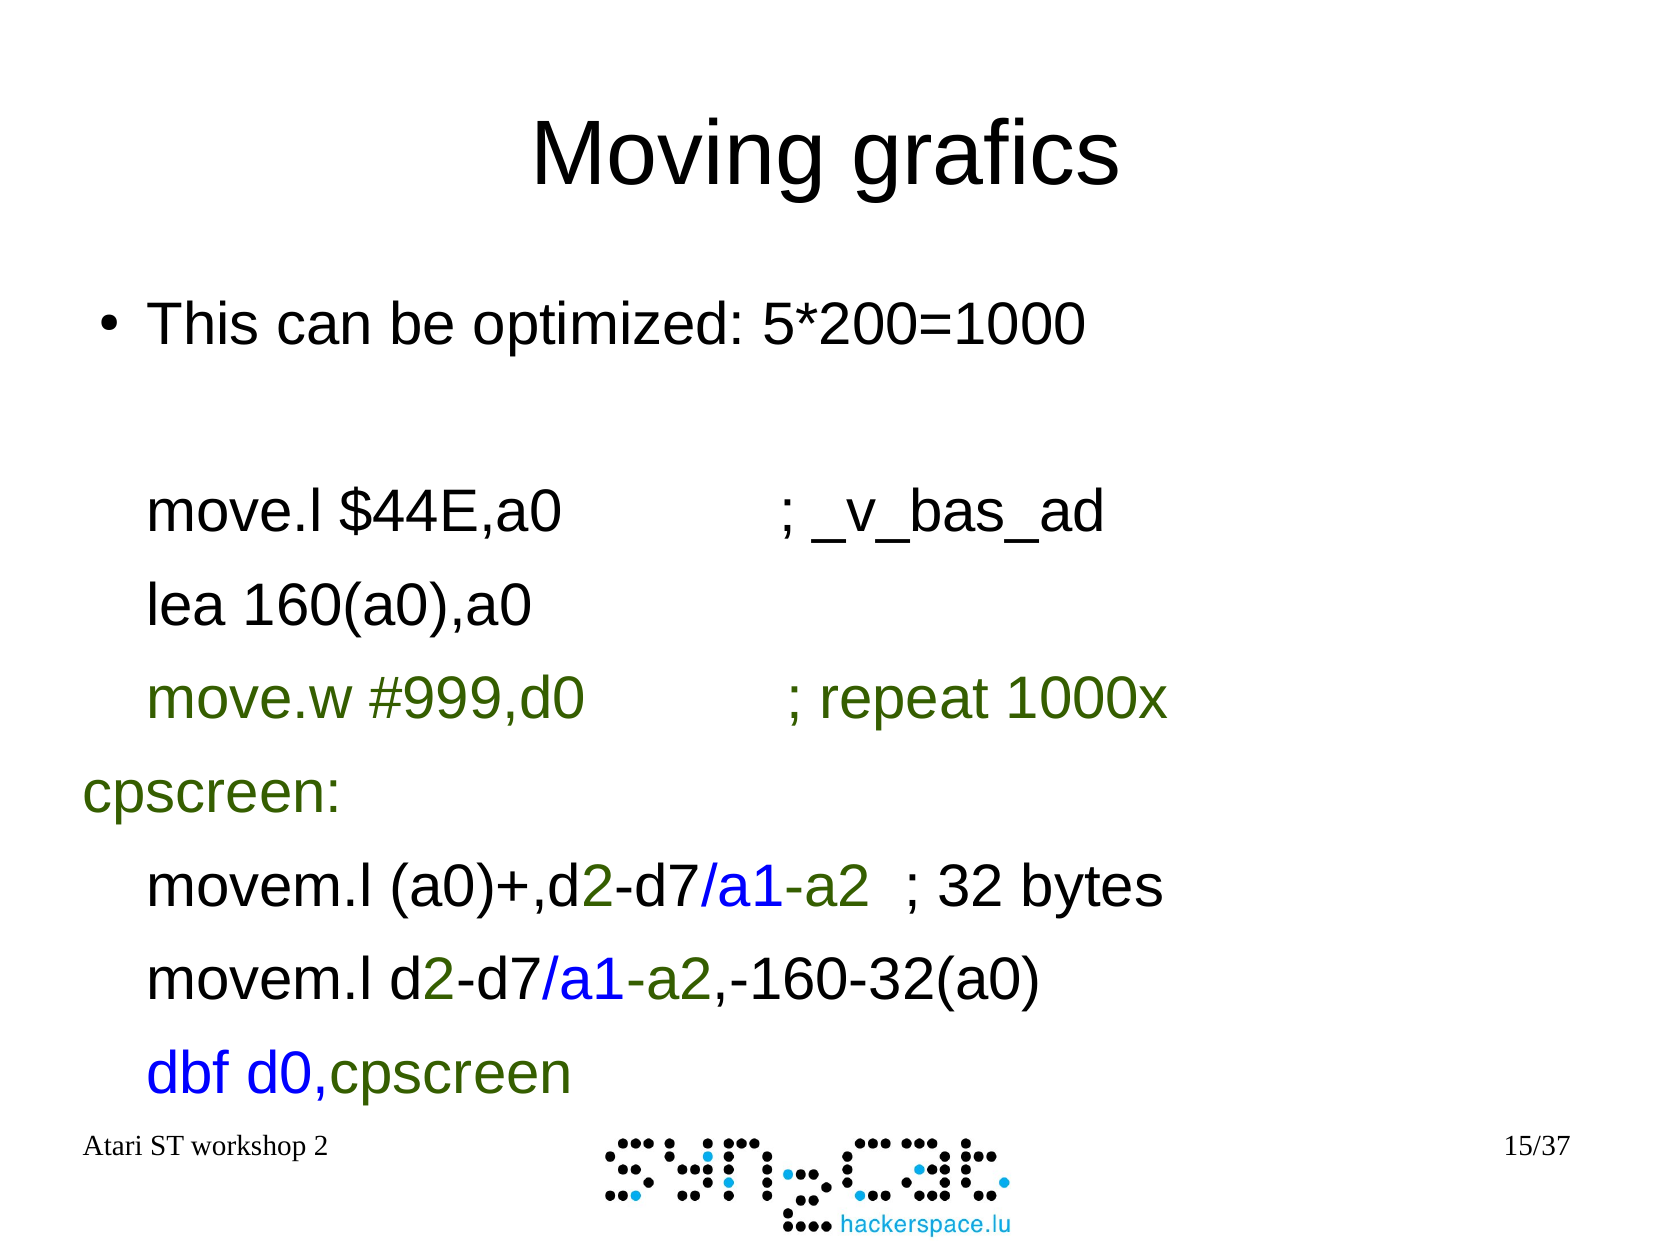

# Moving grafics
This can be optimized: 5*200=1000
move.l $44E,a0 ; _v_bas_ad
lea 160(a0),a0
move.w #999,d0 ; repeat 1000x
cpscreen:
movem.l (a0)+,d2-d7/a1-a2 ; 32 bytes
movem.l d2-d7/a1-a2,-160-32(a0)
dbf d0,cpscreen
15